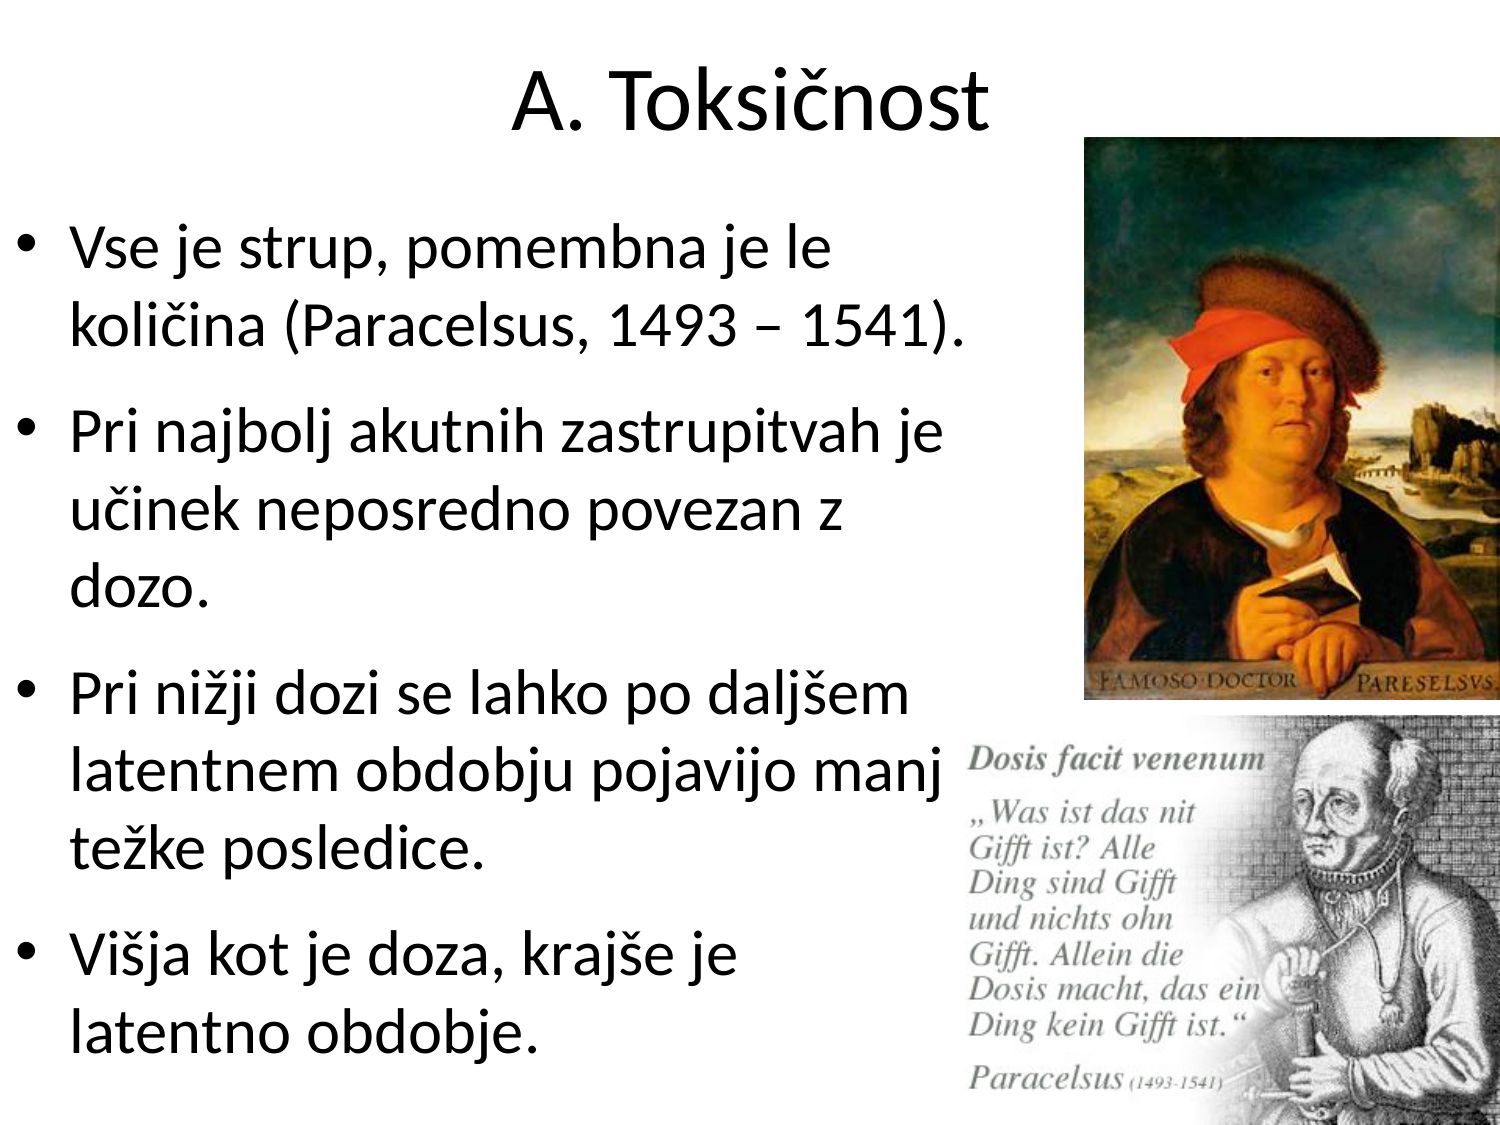

# A. Toksičnost
Vse je strup, pomembna je le količina (Paracelsus, 1493 – 1541).
Pri najbolj akutnih zastrupitvah je učinek neposredno povezan z dozo.
Pri nižji dozi se lahko po daljšem latentnem obdobju pojavijo manj težke posledice.
Višja kot je doza, krajše je latentno obdobje.